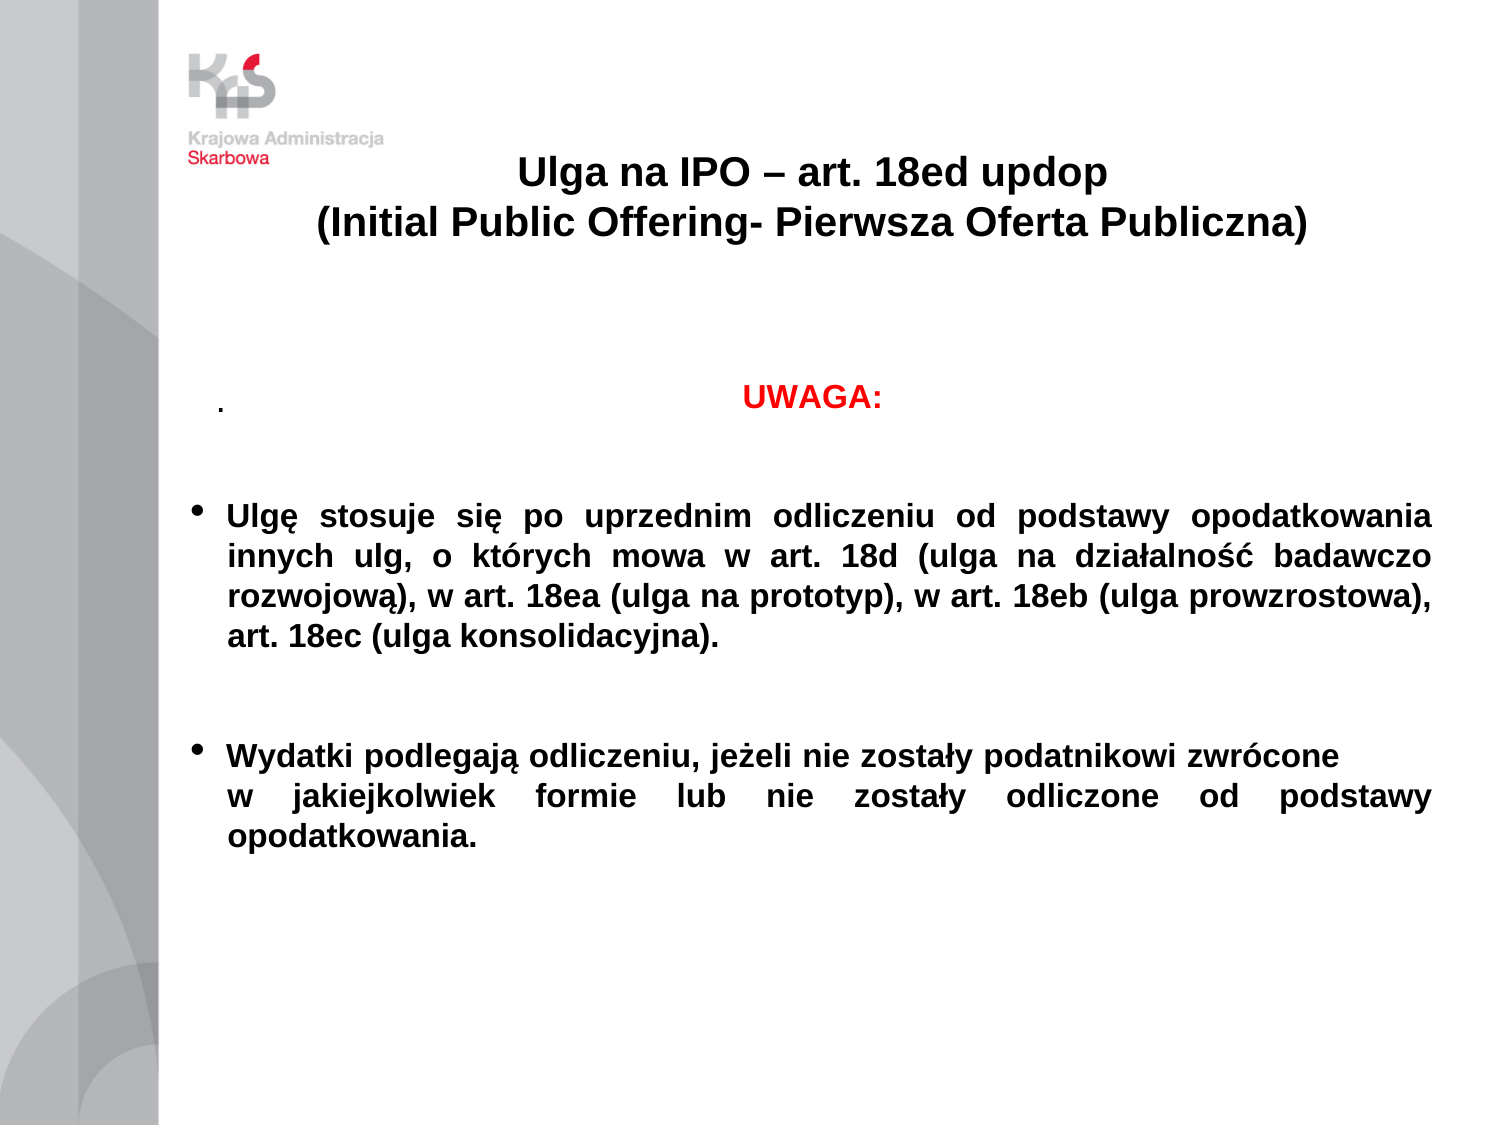

Ulga na IPO – art. 18ed updop
(Initial Public Offering- Pierwsza Oferta Publiczna)
UWAGA:
 Ulgę stosuje się po uprzednim odliczeniu od podstawy opodatkowania innych ulg, o których mowa w art. 18d (ulga na działalność badawczo rozwojową), w art. 18ea (ulga na prototyp), w art. 18eb (ulga prowzrostowa), art. 18ec (ulga konsolidacyjna).
 Wydatki podlegają odliczeniu, jeżeli nie zostały podatnikowi zwrócone w jakiejkolwiek formie lub nie zostały odliczone od podstawy opodatkowania.
.